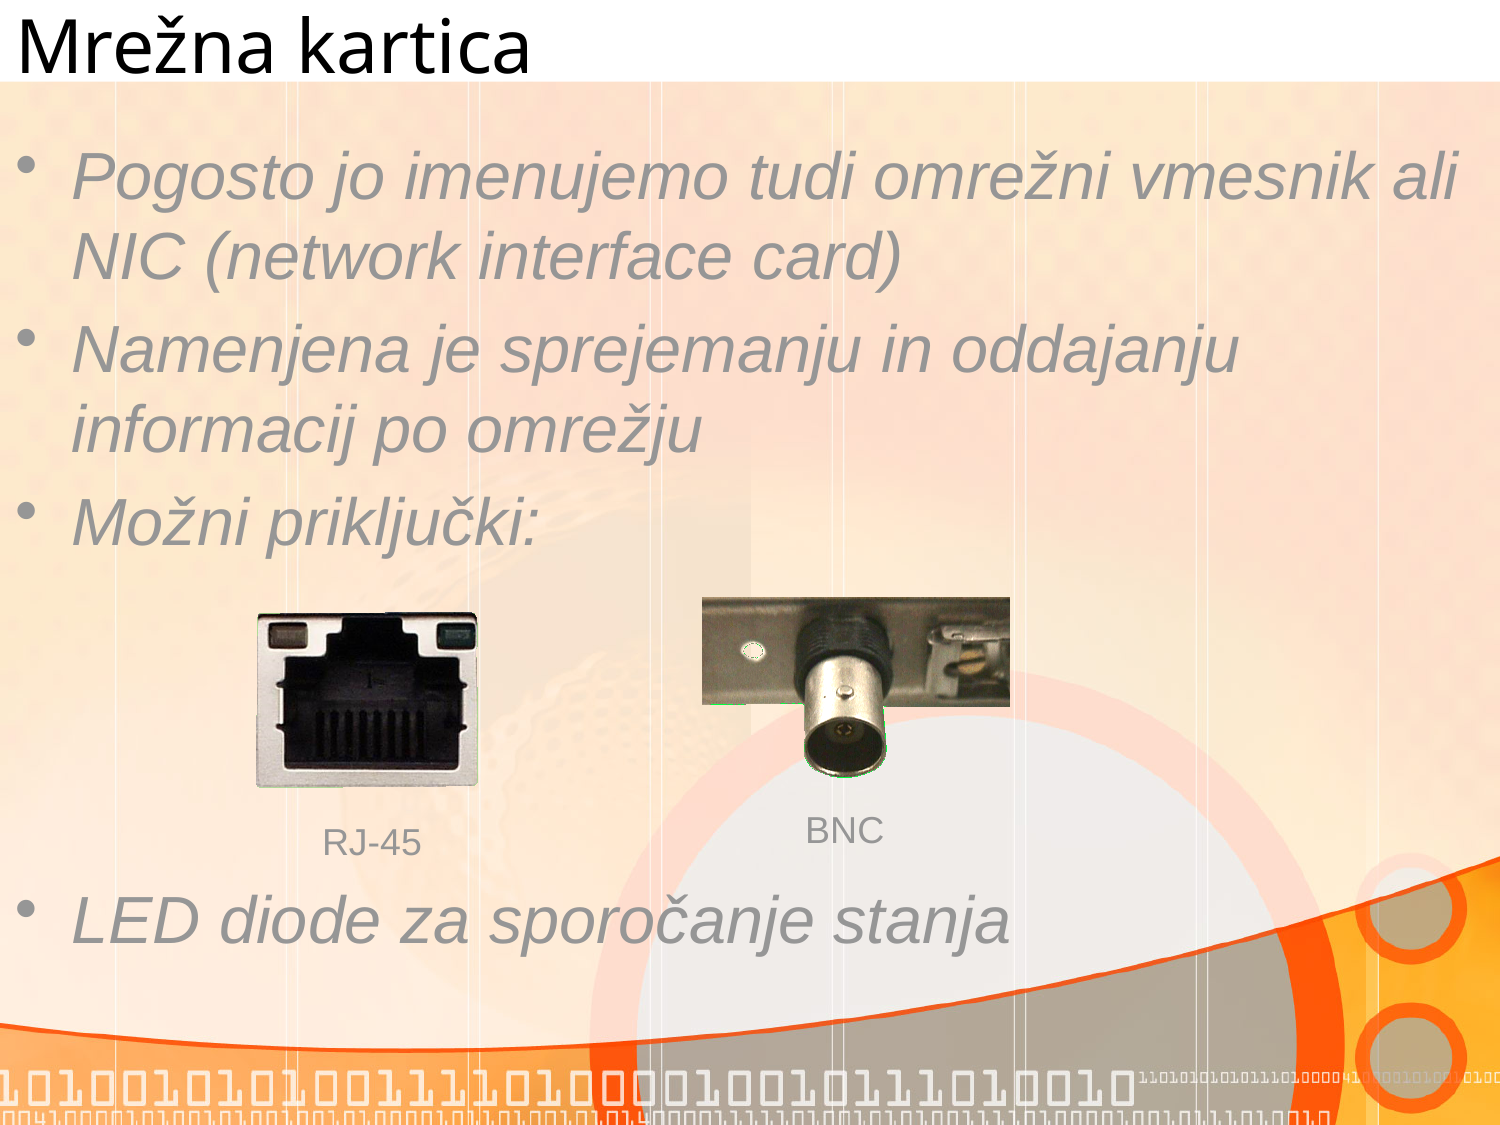

# Mrežna kartica
Pogosto jo imenujemo tudi omrežni vmesnik ali NIC (network interface card)
Namenjena je sprejemanju in oddajanju informacij po omrežju
Možni priključki:
BNC
RJ-45
LED diode za sporočanje stanja